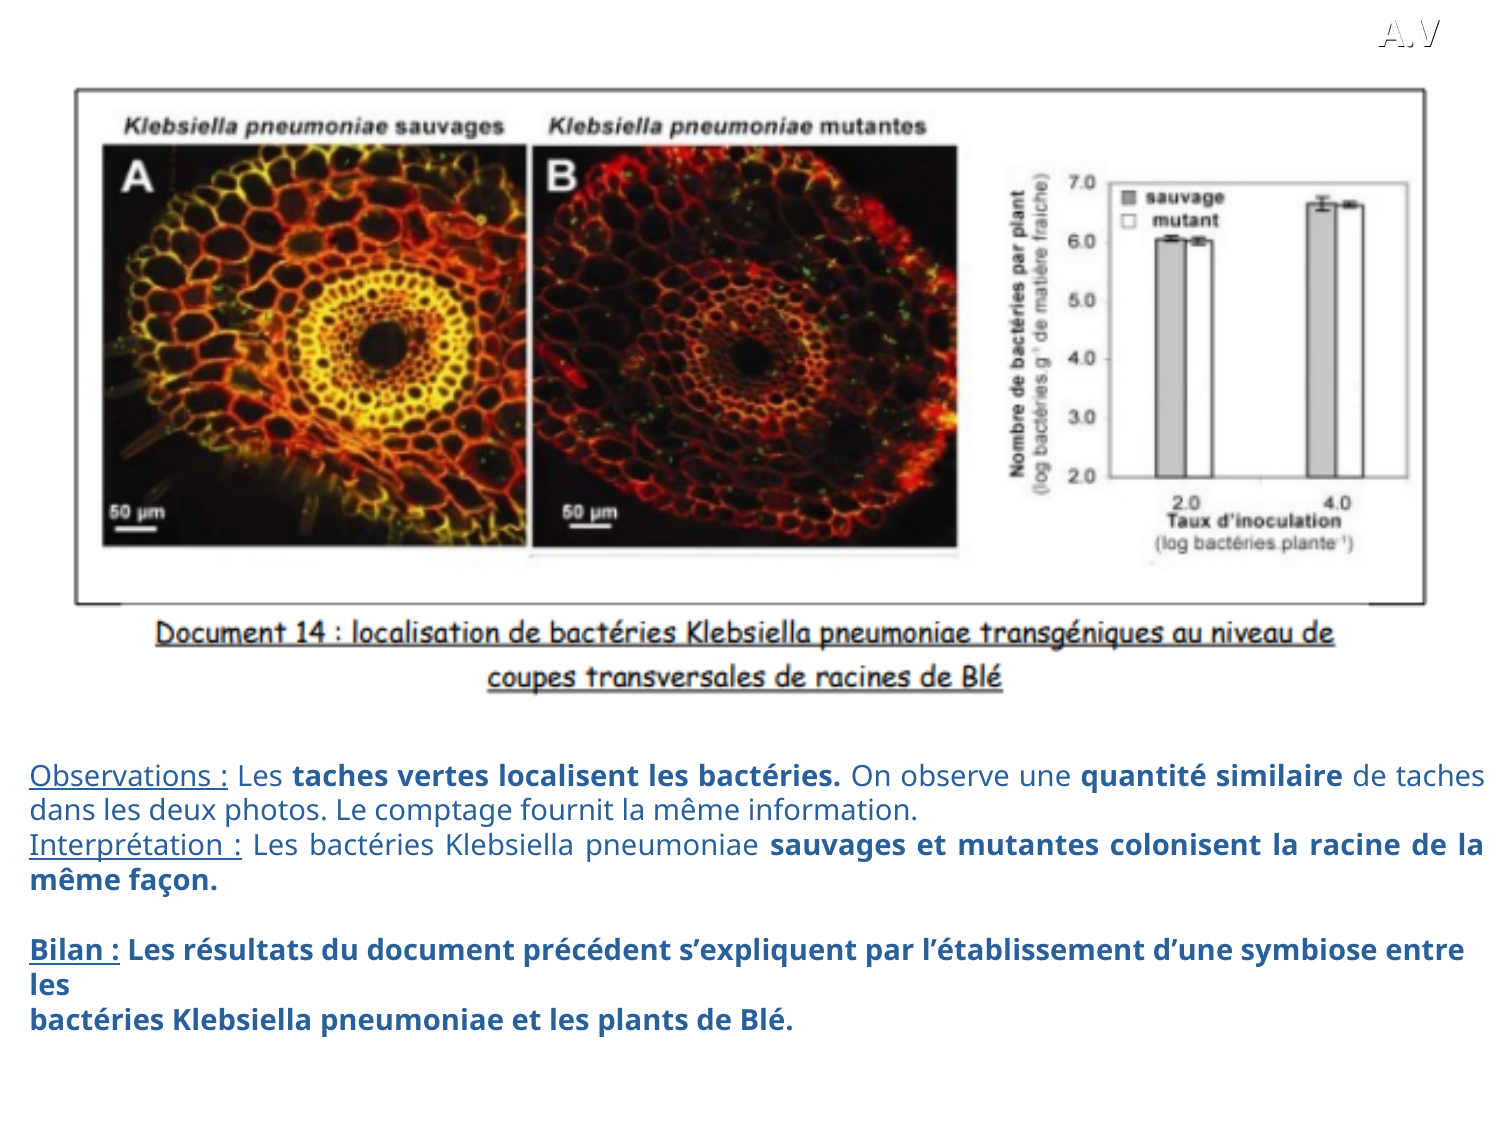

A.V
Observations : Les taches vertes localisent les bactéries. On observe une quantité similaire de taches dans les deux photos. Le comptage fournit la même information.
Interprétation : Les bactéries Klebsiella pneumoniae sauvages et mutantes colonisent la racine de la même façon.
Bilan : Les résultats du document précédent s’expliquent par l’établissement d’une symbiose entre les
bactéries Klebsiella pneumoniae et les plants de Blé.